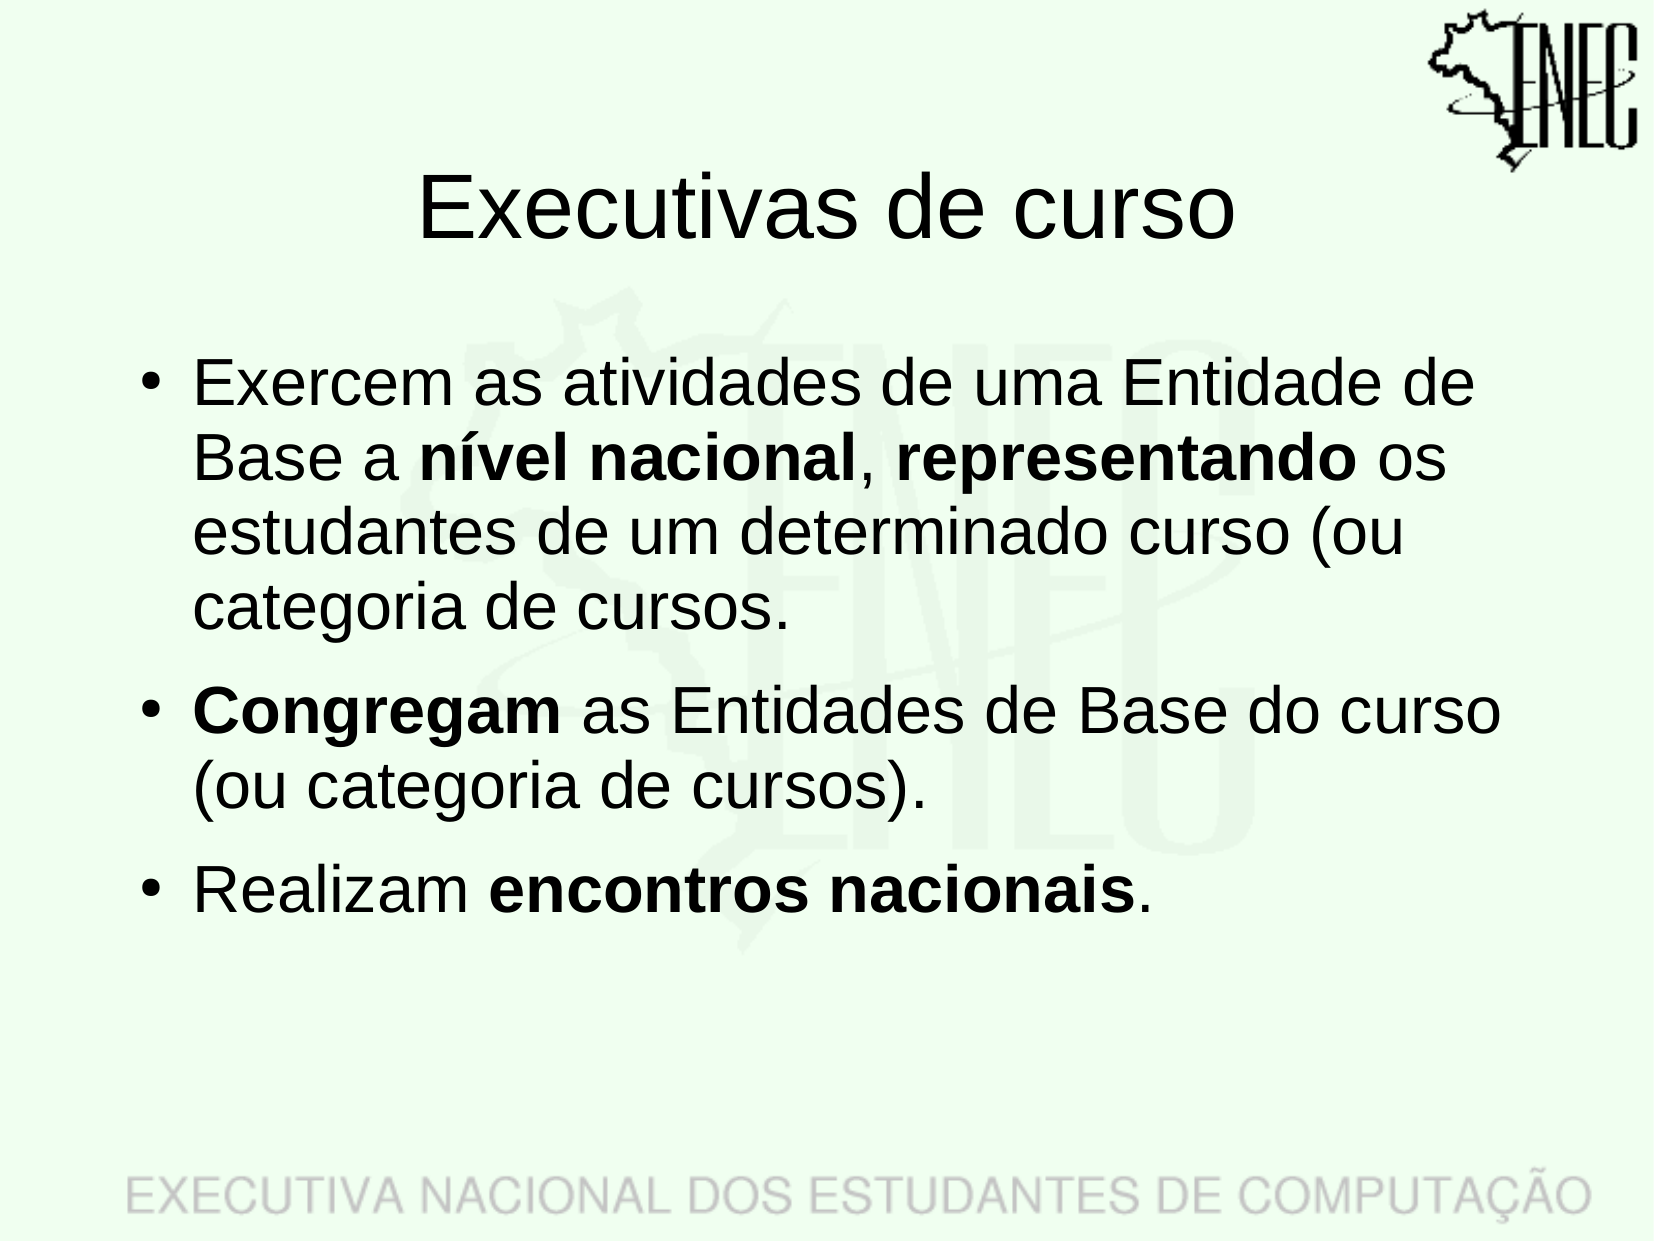

# Executivas de curso
Exercem as atividades de uma Entidade de Base a nível nacional, representando os estudantes de um determinado curso (ou categoria de cursos.
Congregam as Entidades de Base do curso (ou categoria de cursos).
Realizam encontros nacionais.